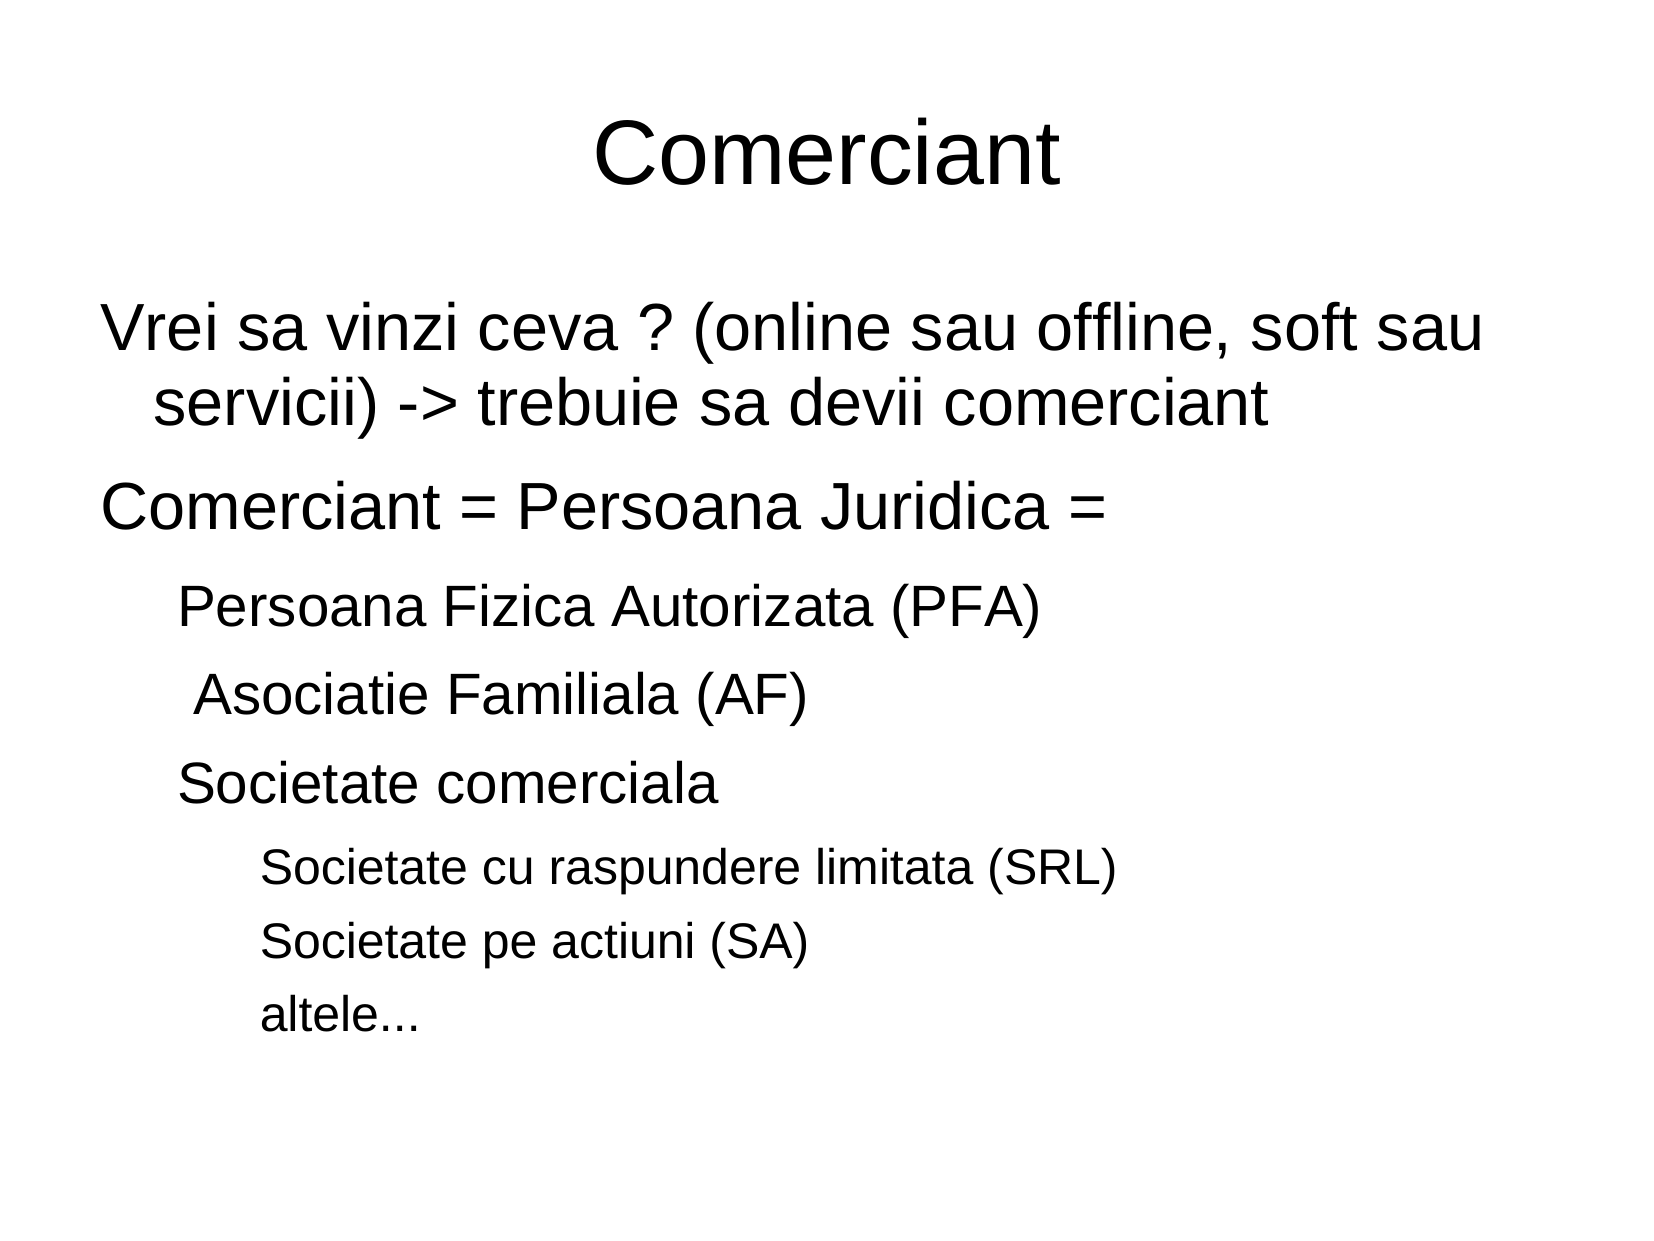

# Comerciant
Vrei sa vinzi ceva ? (online sau offline, soft sau servicii) -> trebuie sa devii comerciant
Comerciant = Persoana Juridica =
Persoana Fizica Autorizata (PFA)
 Asociatie Familiala (AF)
Societate comerciala
Societate cu raspundere limitata (SRL)
Societate pe actiuni (SA)
altele...